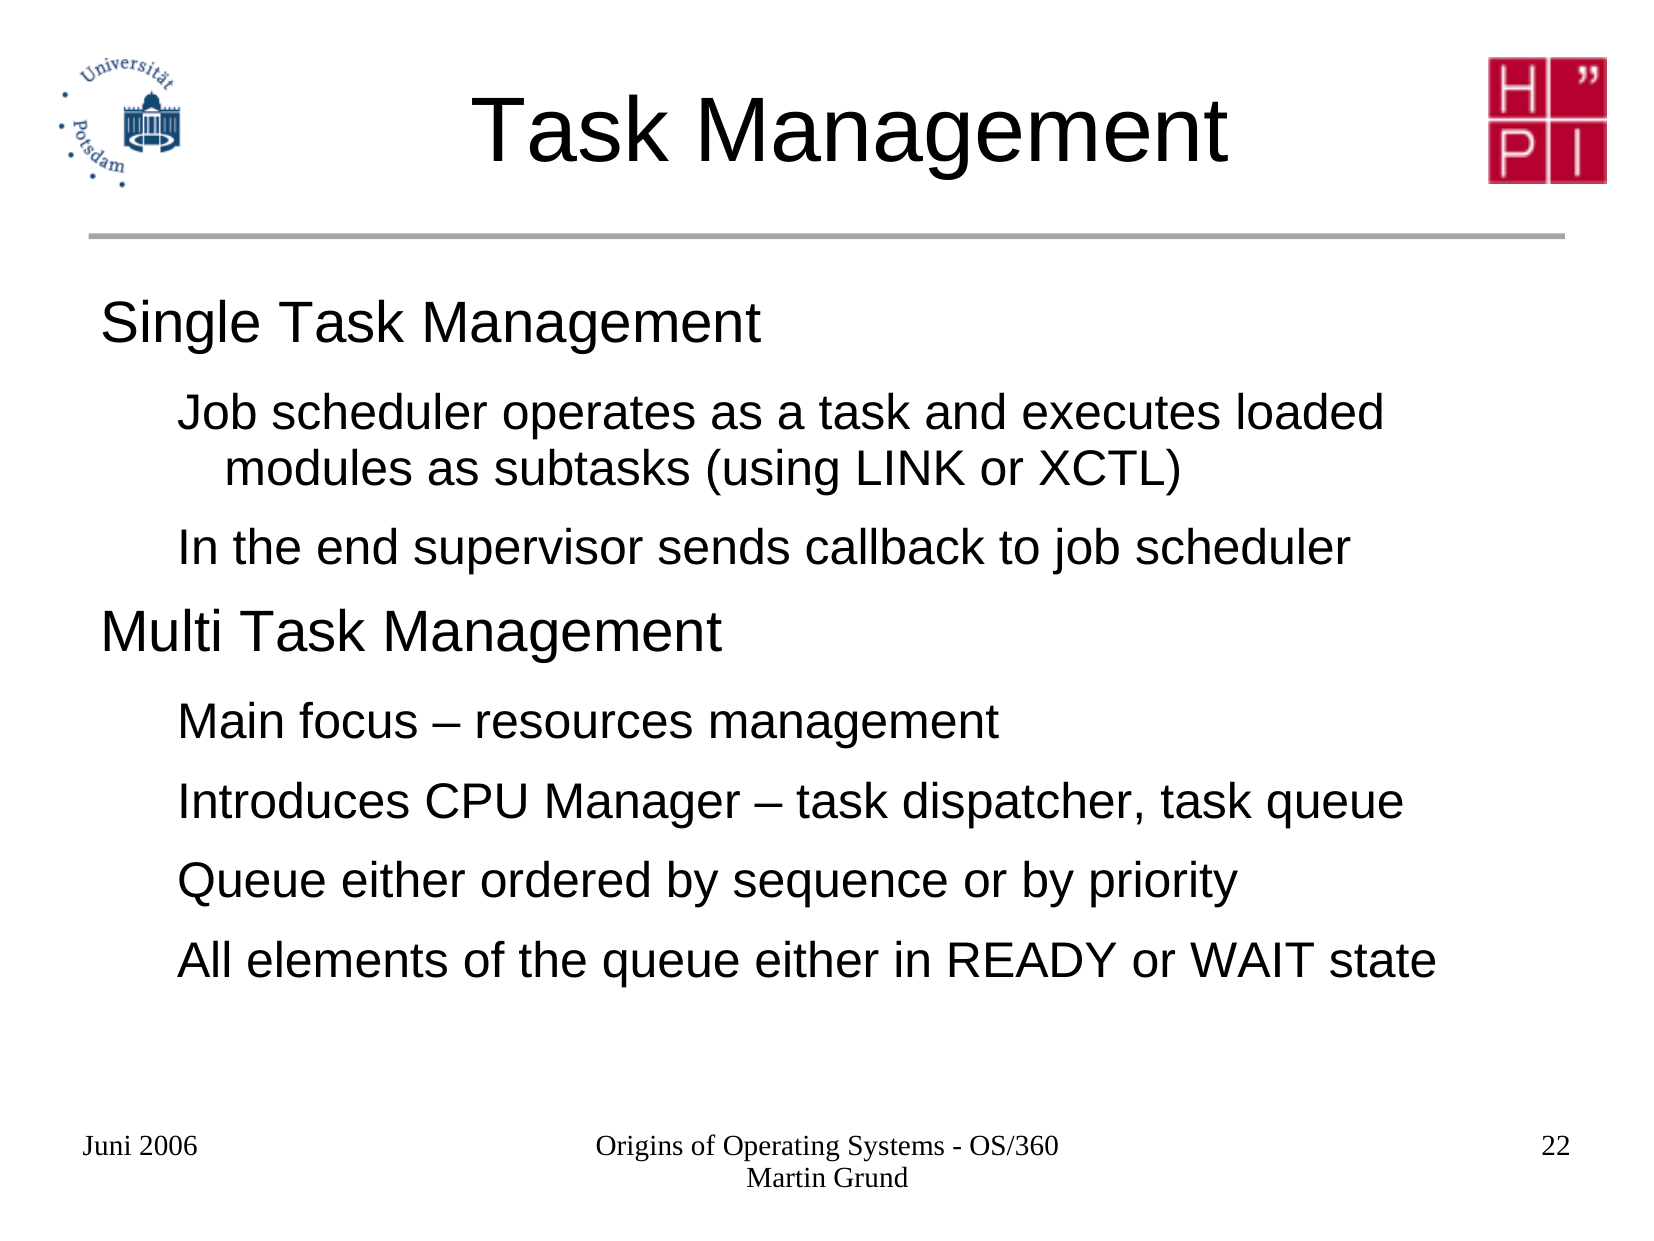

# Task Management
Single Task Management
Job scheduler operates as a task and executes loaded modules as subtasks (using LINK or XCTL)
In the end supervisor sends callback to job scheduler
Multi Task Management
Main focus – resources management
Introduces CPU Manager – task dispatcher, task queue
Queue either ordered by sequence or by priority
All elements of the queue either in READY or WAIT state
Juni 2006
Origins of Operating Systems - OS/360
22